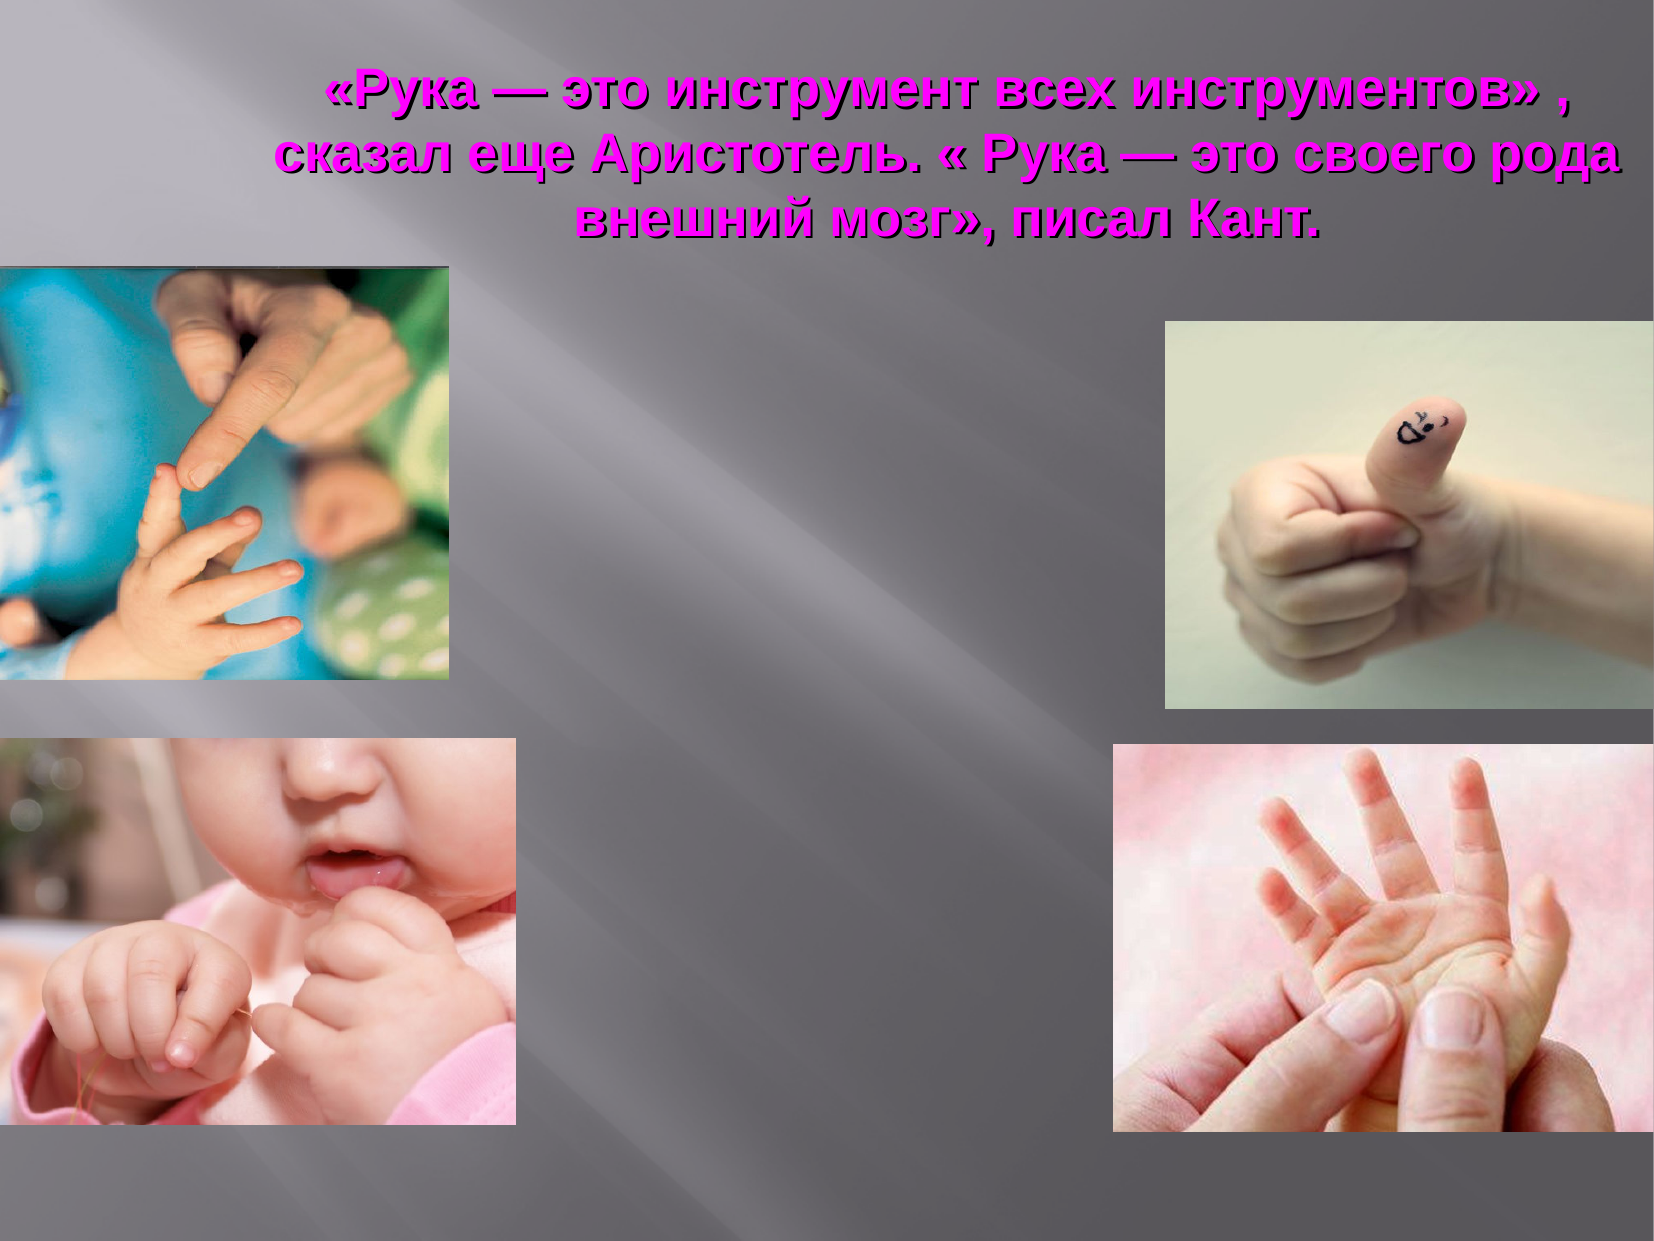

# «Рука — это инструмент всех инструментов» , сказал еще Аристотель. « Рука — это своего рода внешний мозг», писал Кант.